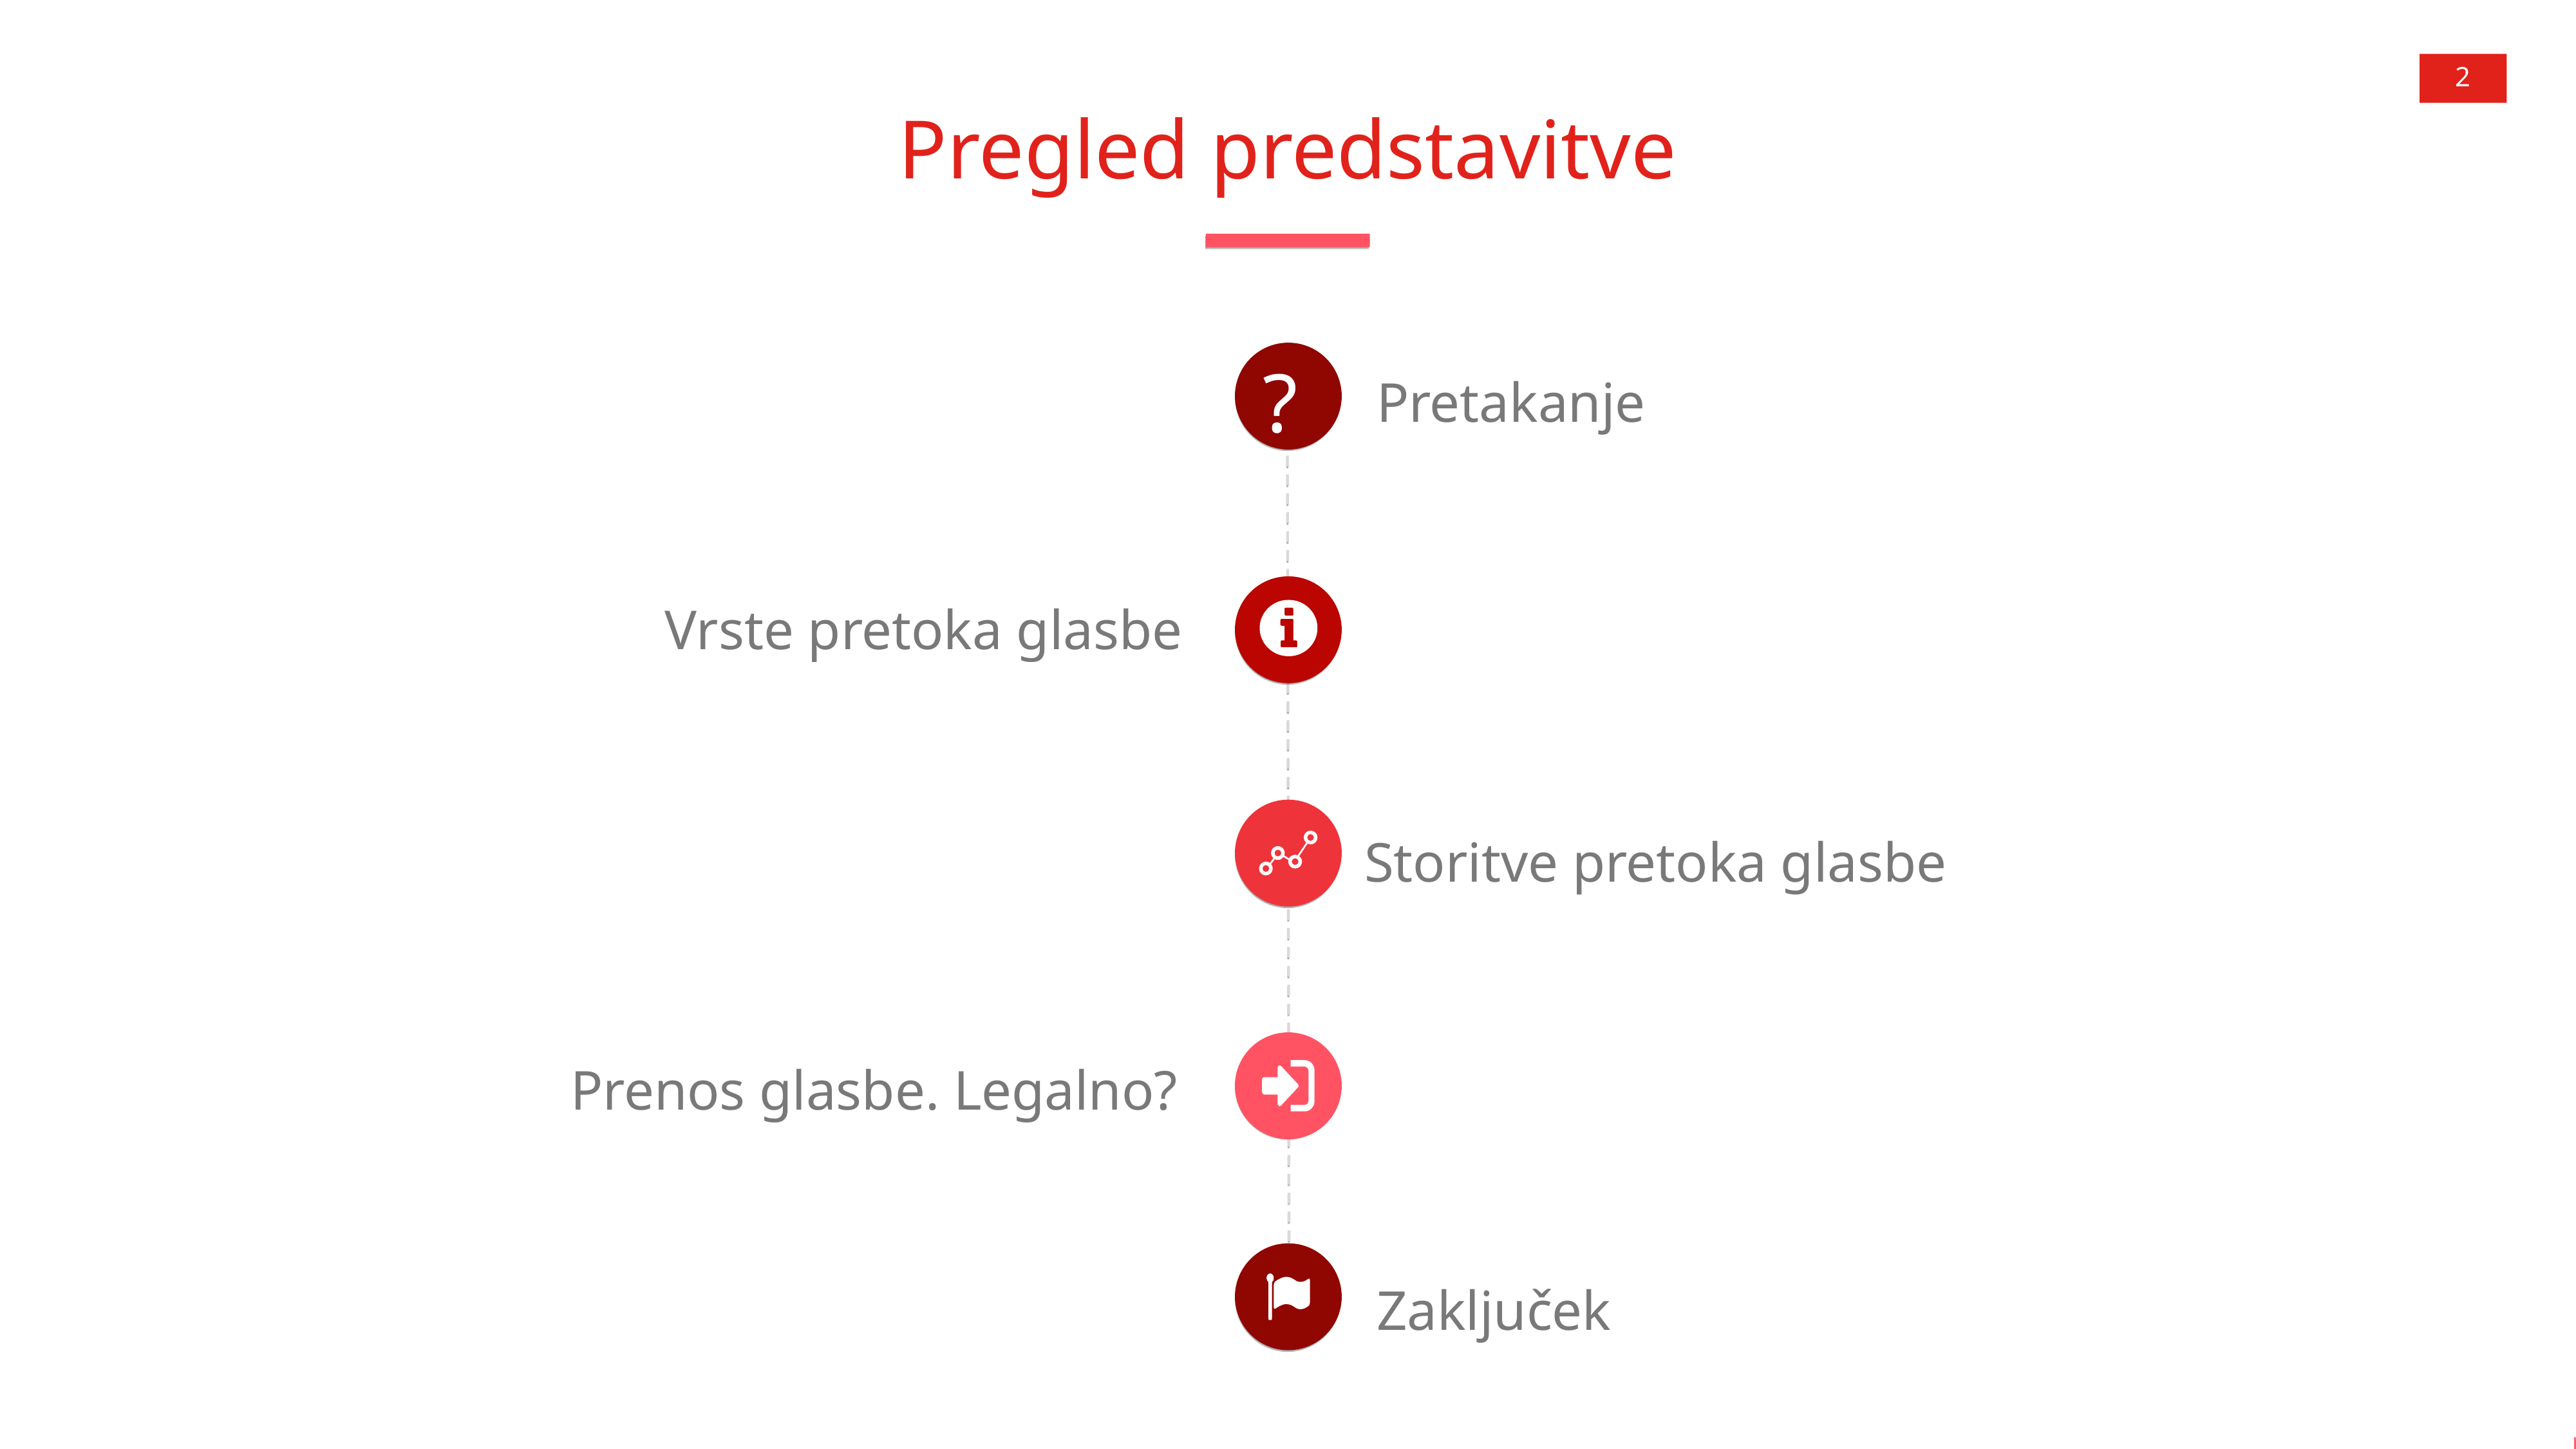

1
# Pregled predstavitve
?
Pretakanje
Vrste pretoka glasbe
Storitve pretoka glasbe
Prenos glasbe. Legalno?
Zaključek